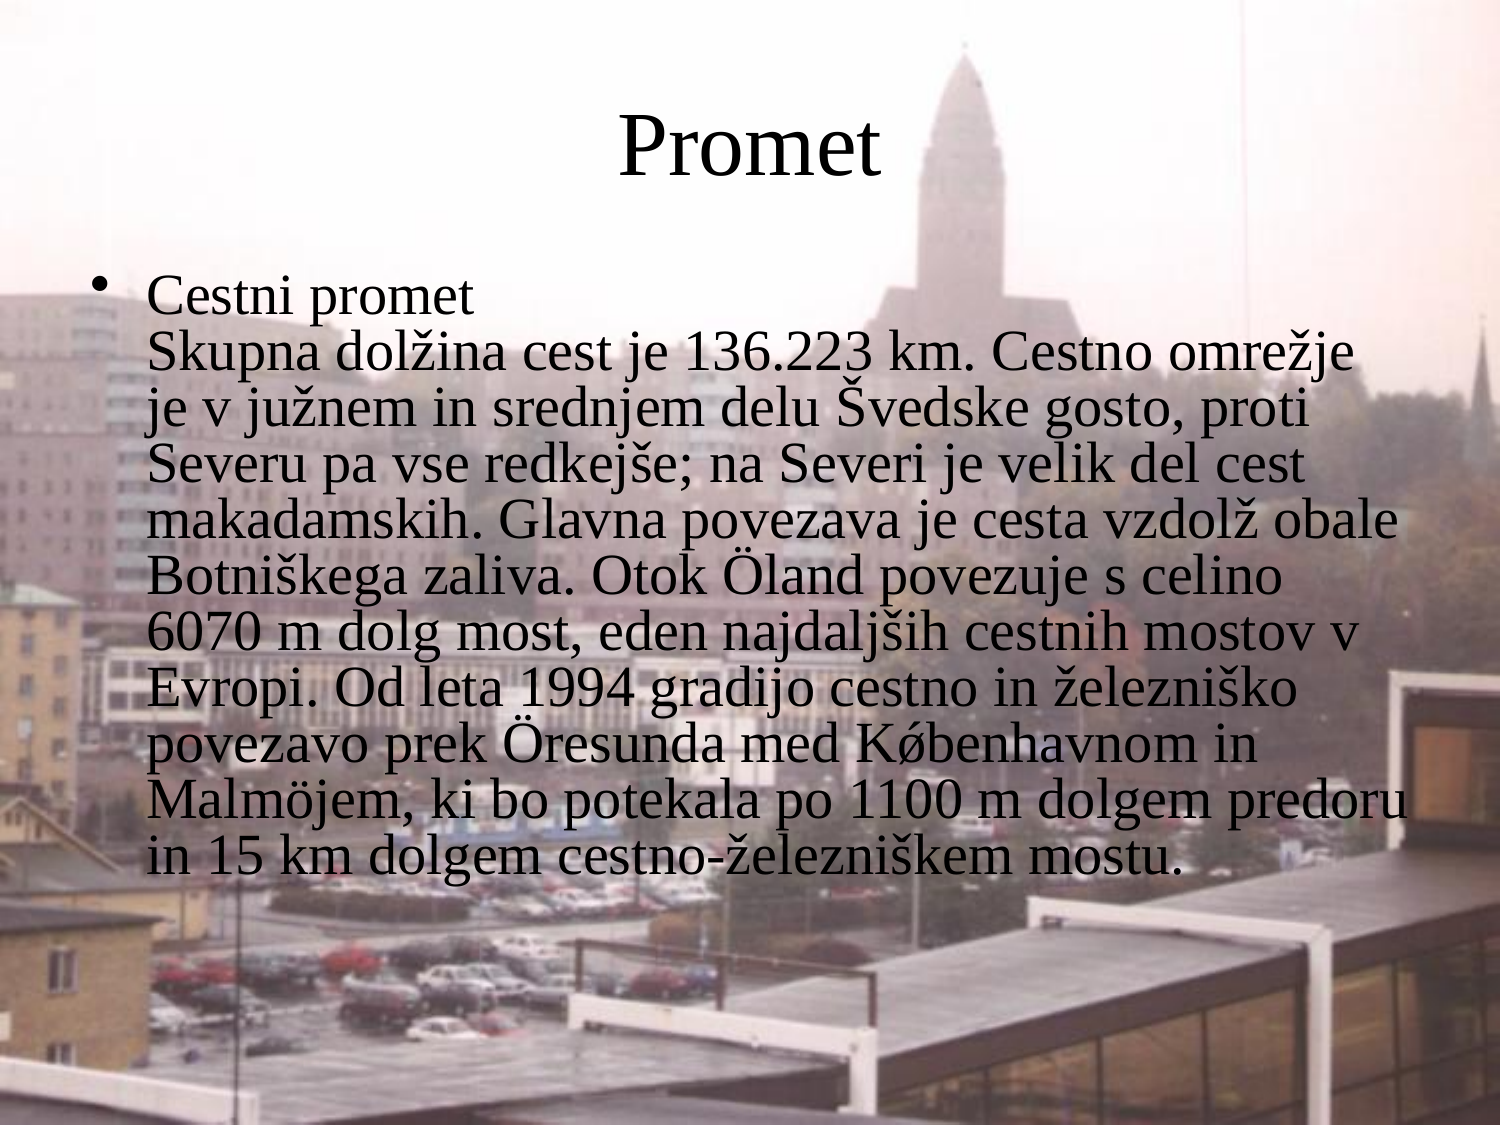

# Promet
Cestni promet
Skupna dolžina cest je 136.223 km. Cestno omrežje je v južnem in srednjem delu Švedske gosto, proti Severu pa vse redkejše; na Severi je velik del cest makadamskih. Glavna povezava je cesta vzdolž obale Botniškega zaliva. Otok Öland povezuje s celino 6070 m dolg most, eden najdaljših cestnih mostov v Evropi. Od leta 1994 gradijo cestno in železniško povezavo prek Öresunda med Kǿbenhavnom in Malmöjem, ki bo potekala po 1100 m dolgem predoru in 15 km dolgem cestno-železniškem mostu.